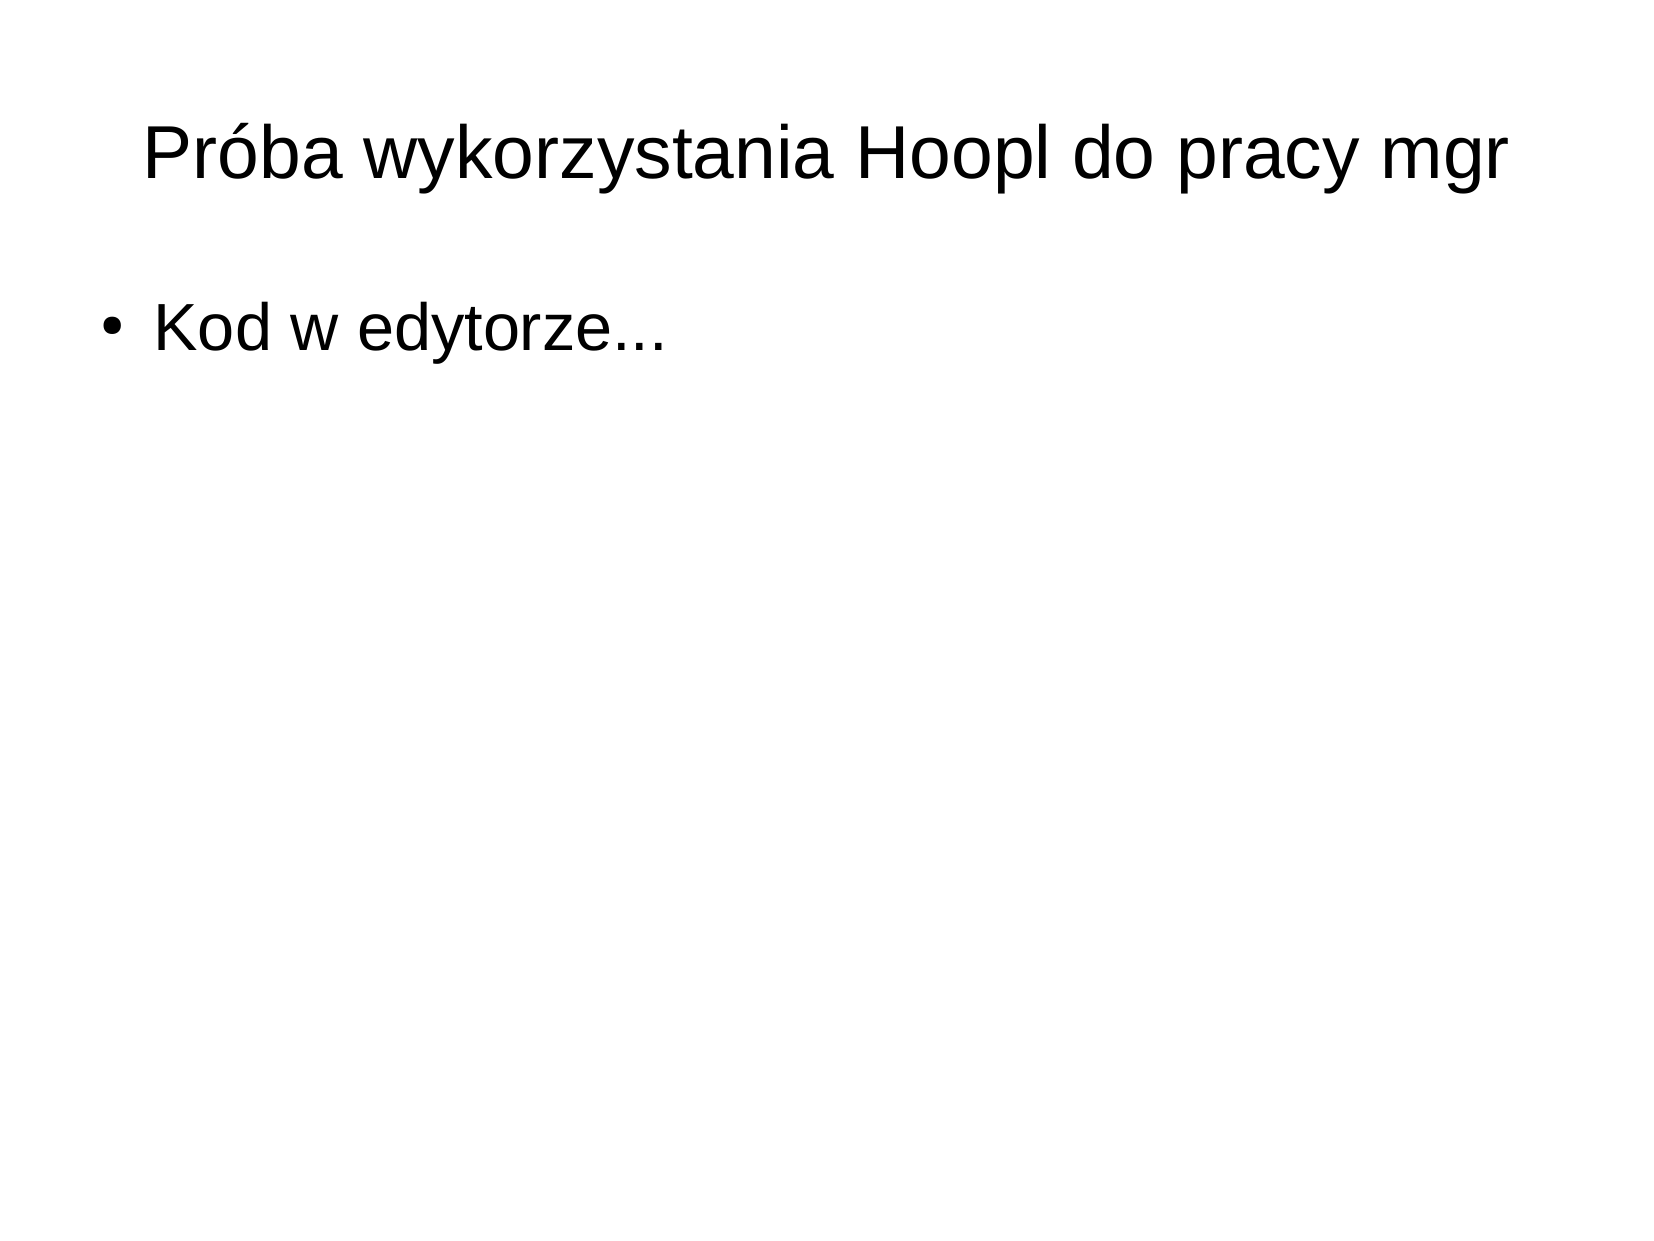

# Próba wykorzystania Hoopl do pracy mgr
Kod w edytorze...